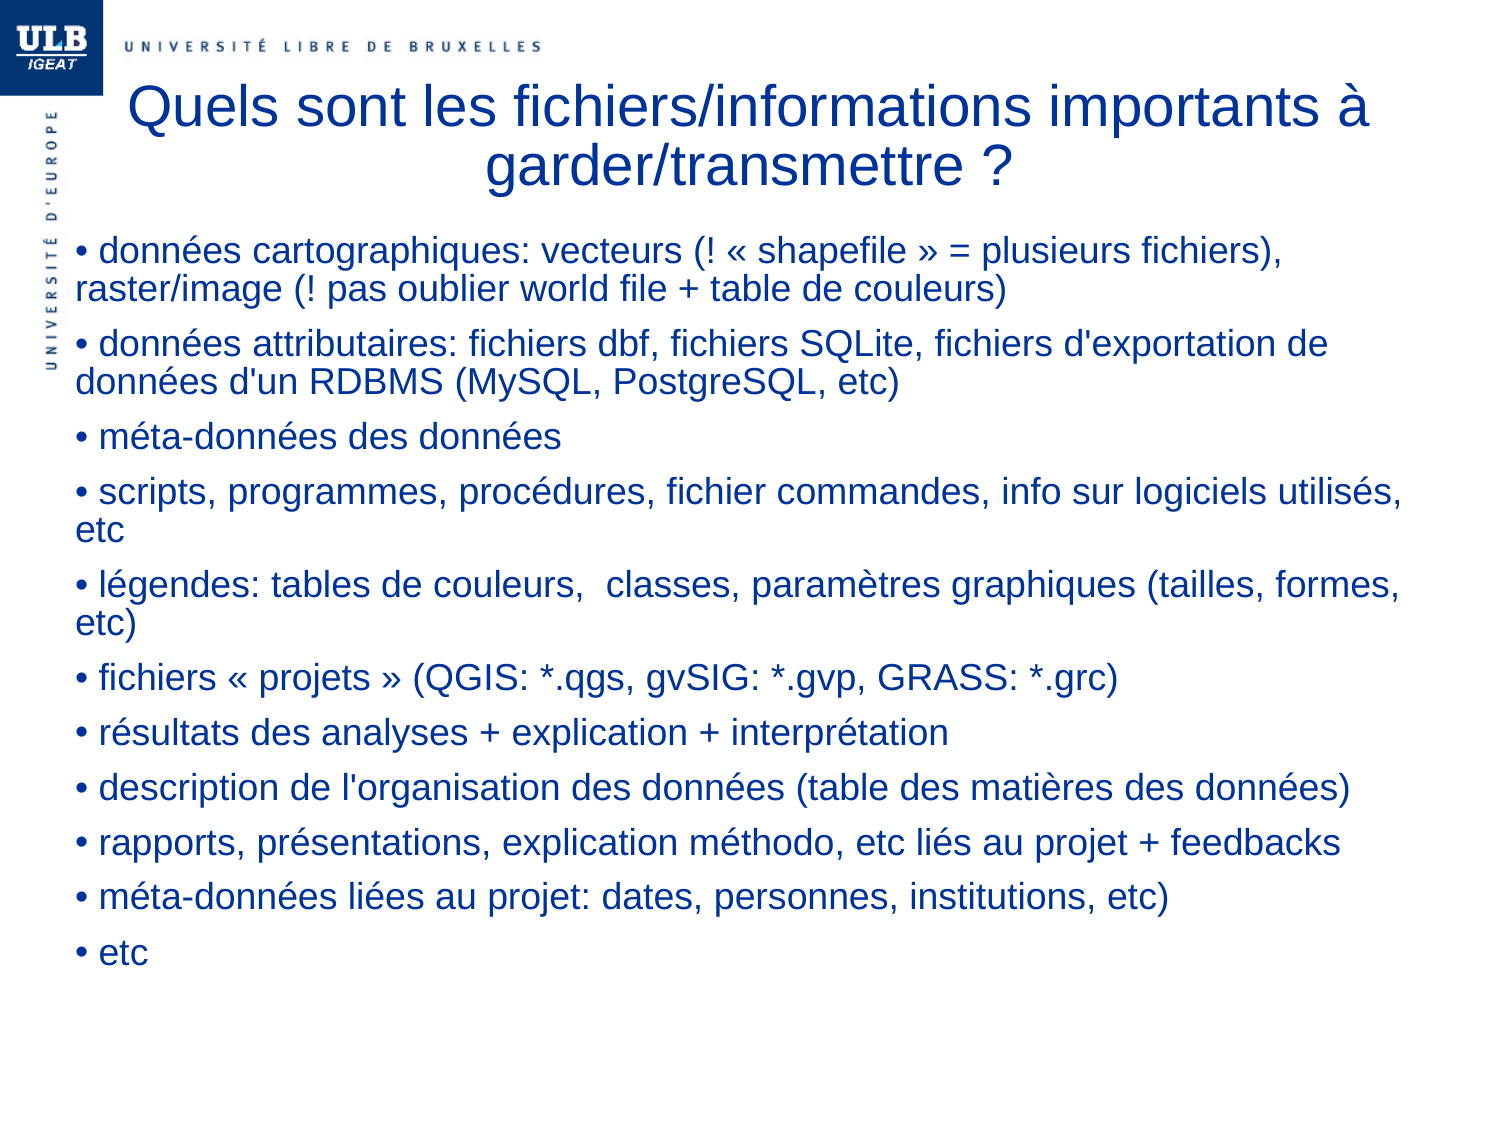

# Quels sont les fichiers/informations importants à garder/transmettre ?
 données cartographiques: vecteurs (! « shapefile » = plusieurs fichiers), raster/image (! pas oublier world file + table de couleurs)
 données attributaires: fichiers dbf, fichiers SQLite, fichiers d'exportation de données d'un RDBMS (MySQL, PostgreSQL, etc)
 méta-données des données
 scripts, programmes, procédures, fichier commandes, info sur logiciels utilisés, etc
 légendes: tables de couleurs, classes, paramètres graphiques (tailles, formes, etc)
 fichiers « projets » (QGIS: *.qgs, gvSIG: *.gvp, GRASS: *.grc)
 résultats des analyses + explication + interprétation
 description de l'organisation des données (table des matières des données)
 rapports, présentations, explication méthodo, etc liés au projet + feedbacks
 méta-données liées au projet: dates, personnes, institutions, etc)
 etc